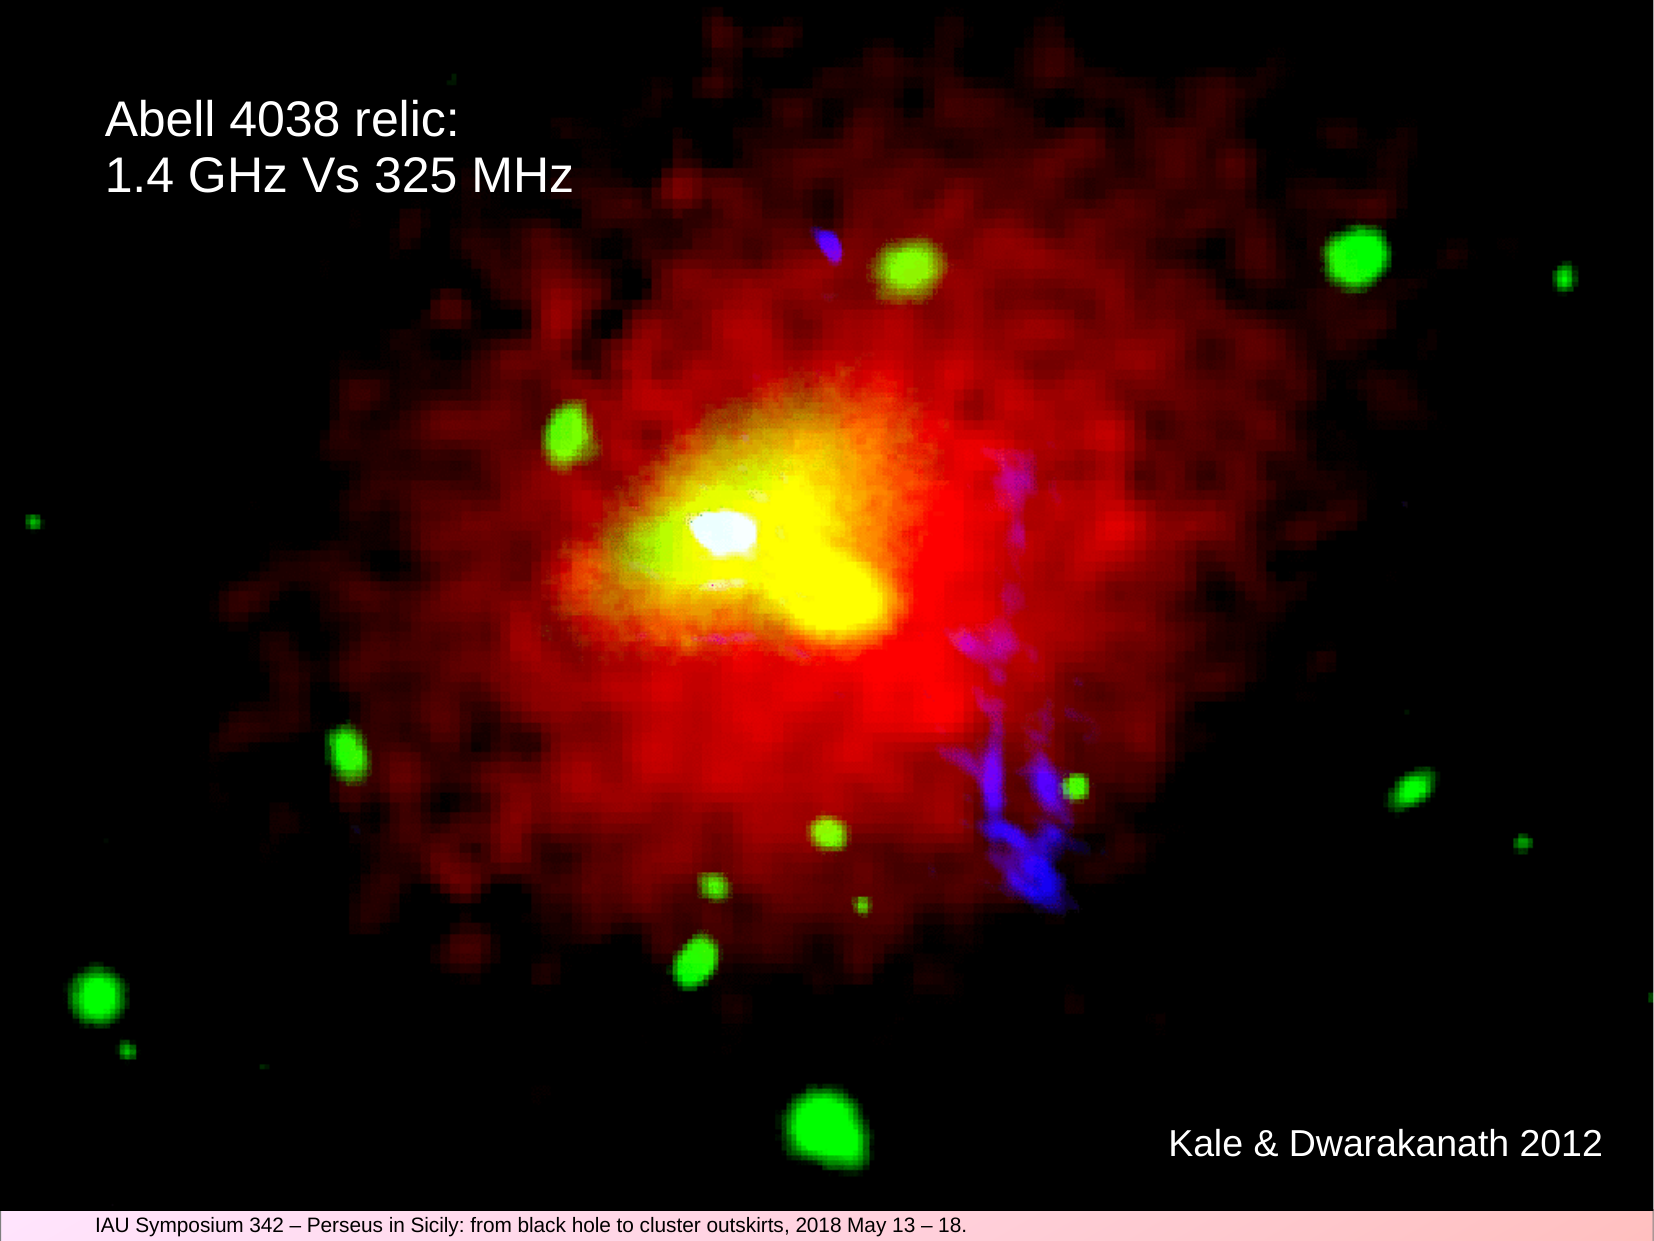

Abell 4038 relic:
1.4 GHz Vs 325 MHz
Kale & Dwarakanath 2012